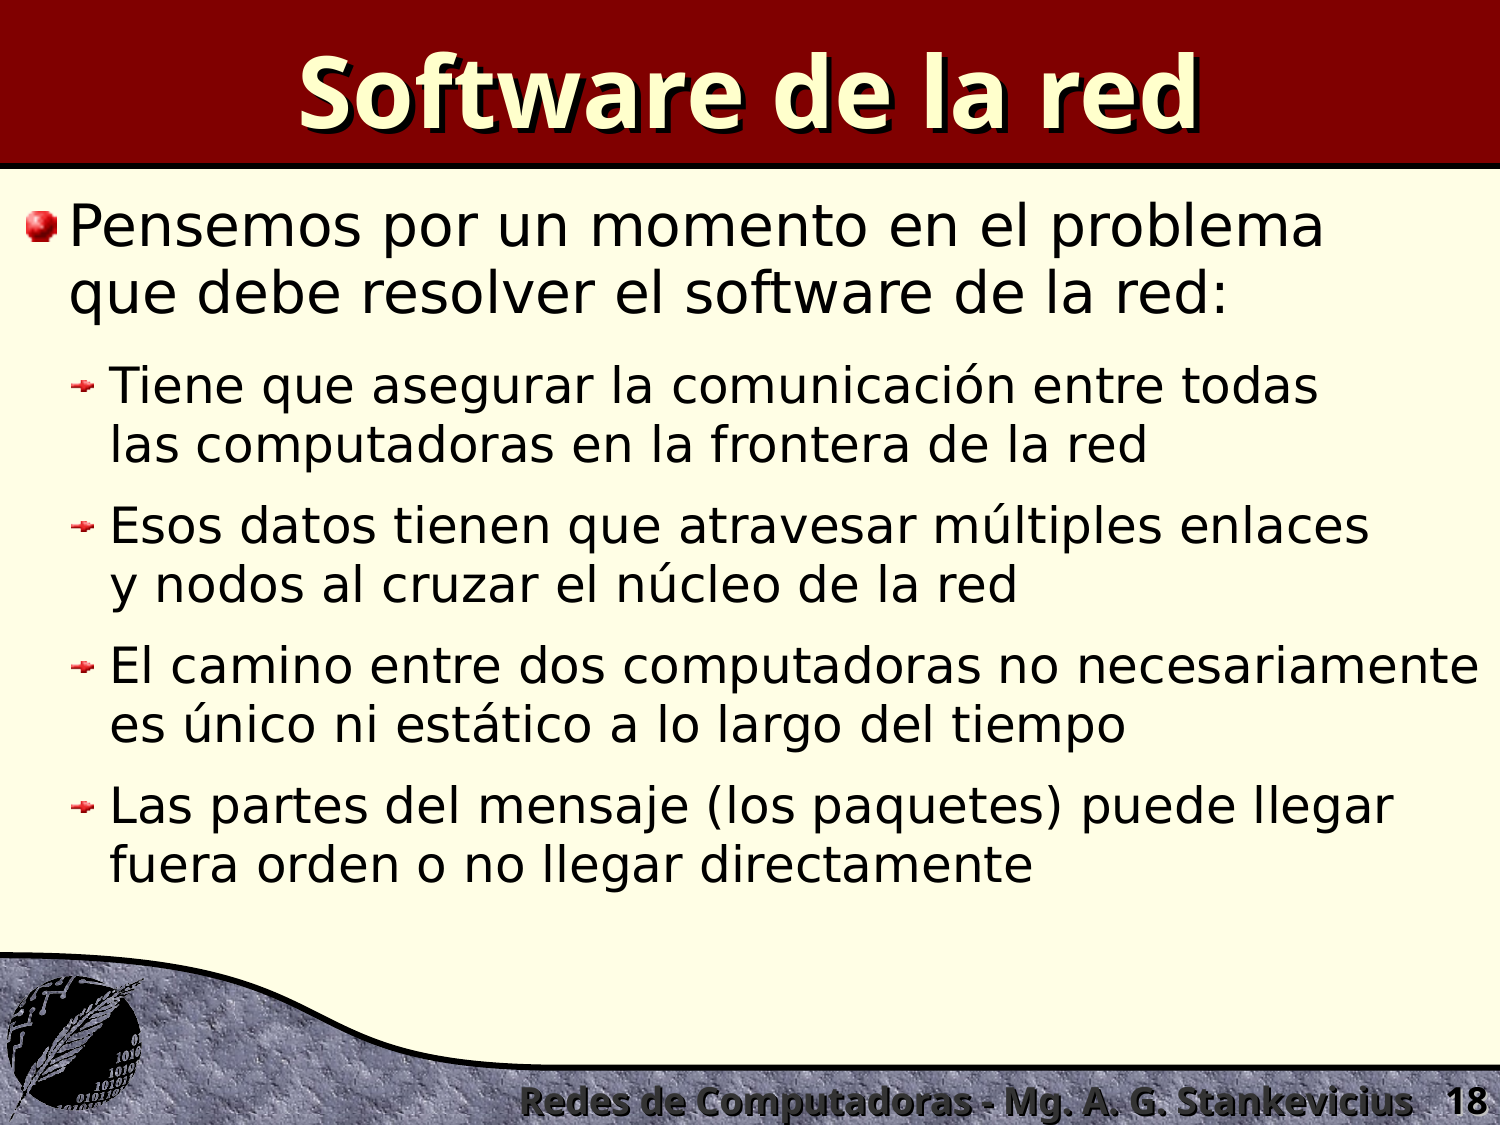

# Software de la red
Pensemos por un momento en el problema
que debe resolver el software de la red:
Tiene que asegurar la comunicación entre todas
las computadoras en la frontera de la red
Esos datos tienen que atravesar múltiples enlaces
y nodos al cruzar el núcleo de la red
El camino entre dos computadoras no necesariamente es único ni estático a lo largo del tiempo
Las partes del mensaje (los paquetes) puede llegar fuera orden o no llegar directamente
18